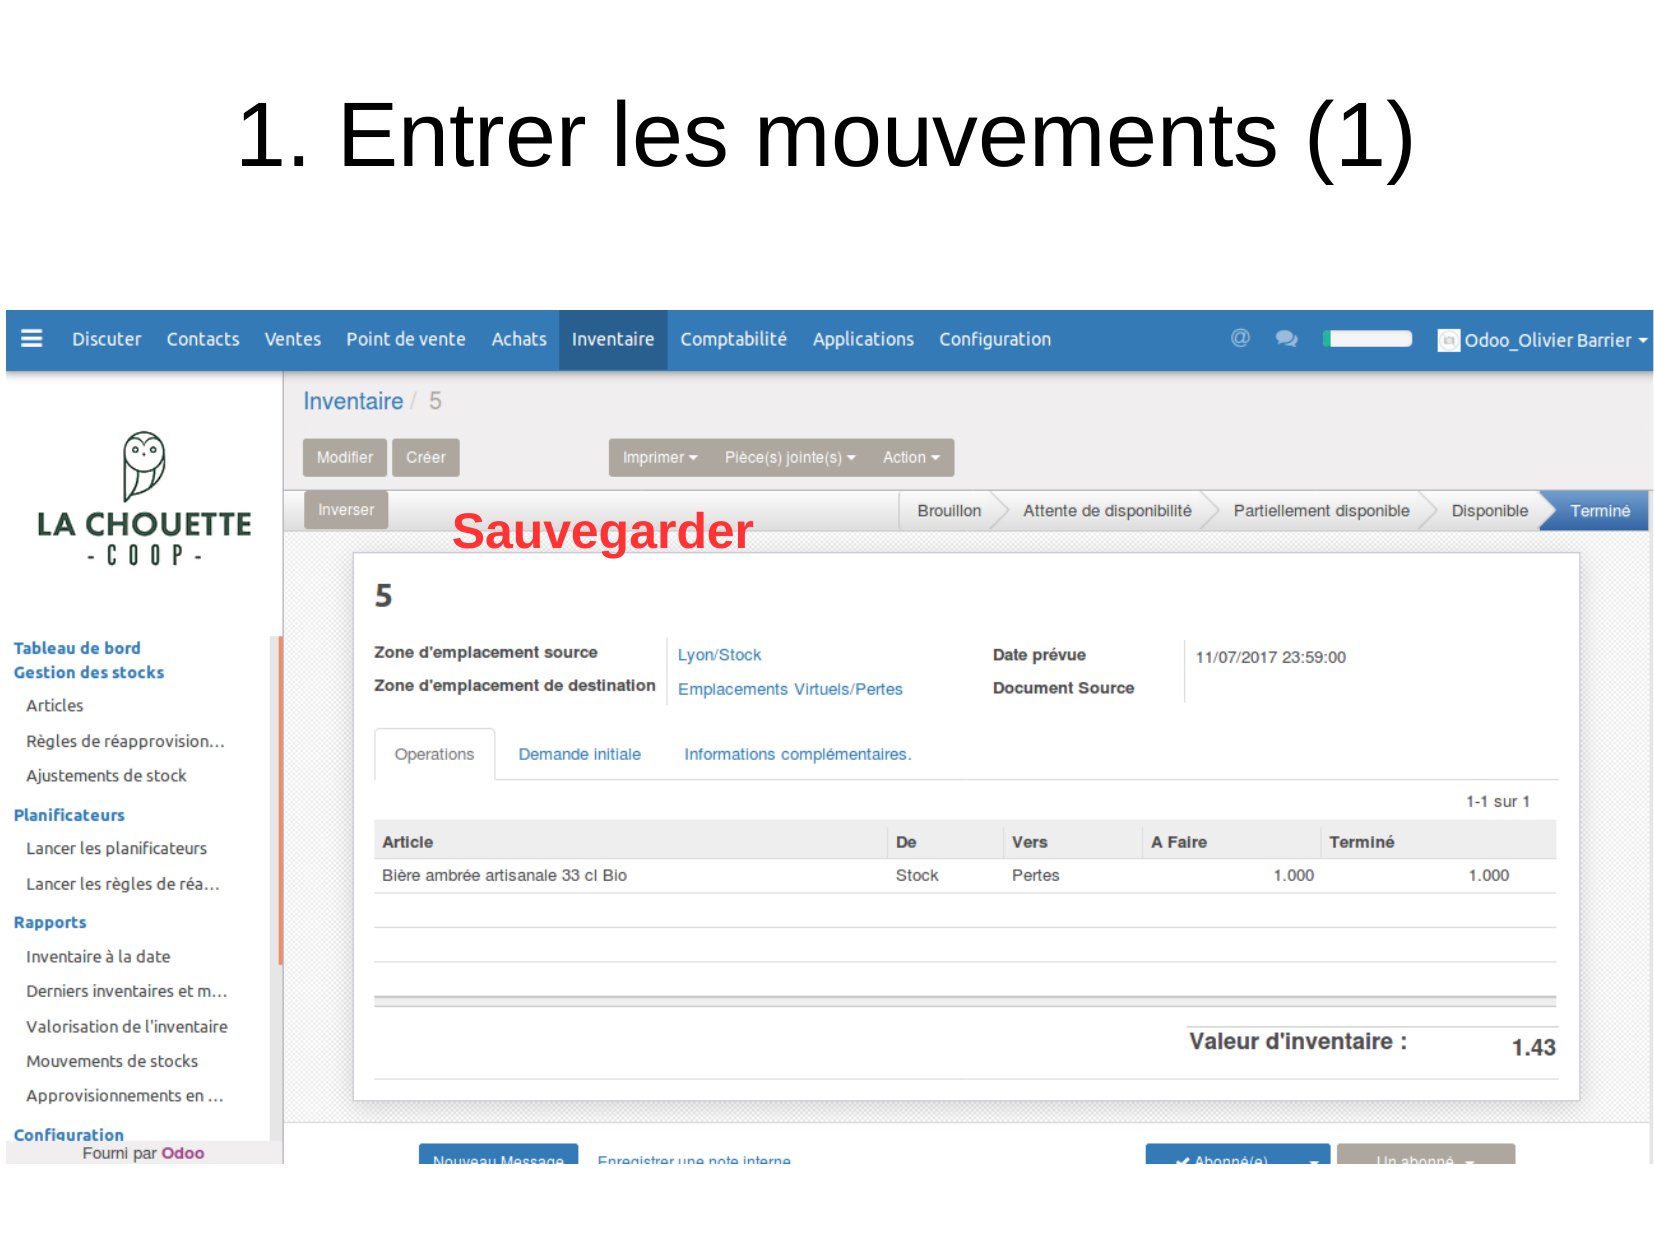

# 1. Entrer les mouvements (1)
Sauvegarder